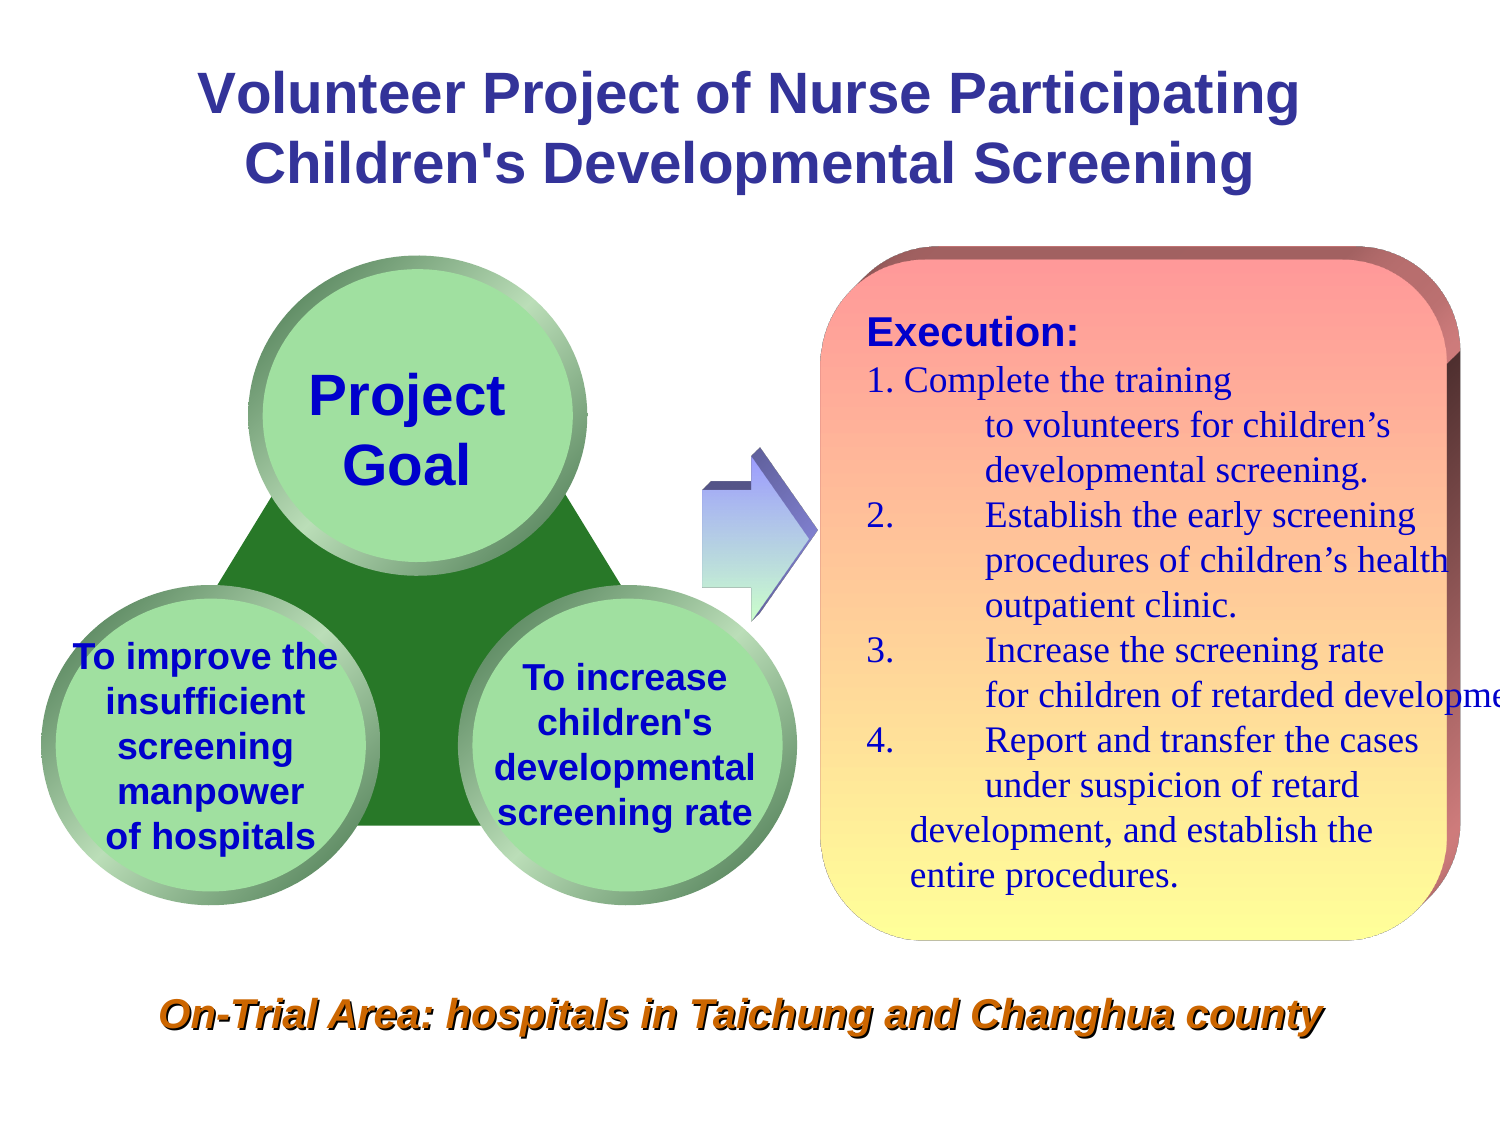

# Volunteer Project of Nurse Participating Children's Developmental Screening
To improve the
insufficient
screening
manpower
of hospitals
Execution:
1. Complete the training
	to volunteers for children’s
	developmental screening.
2.	Establish the early screening
	procedures of children’s health
	outpatient clinic.
3.	Increase the screening rate
	for children of retarded development
4.	Report and transfer the cases
	under suspicion of retard
development, and establish the
entire procedures.
Project Goal
To increase children's developmental screening rate
On-Trial Area: hospitals in Taichung and Changhua county